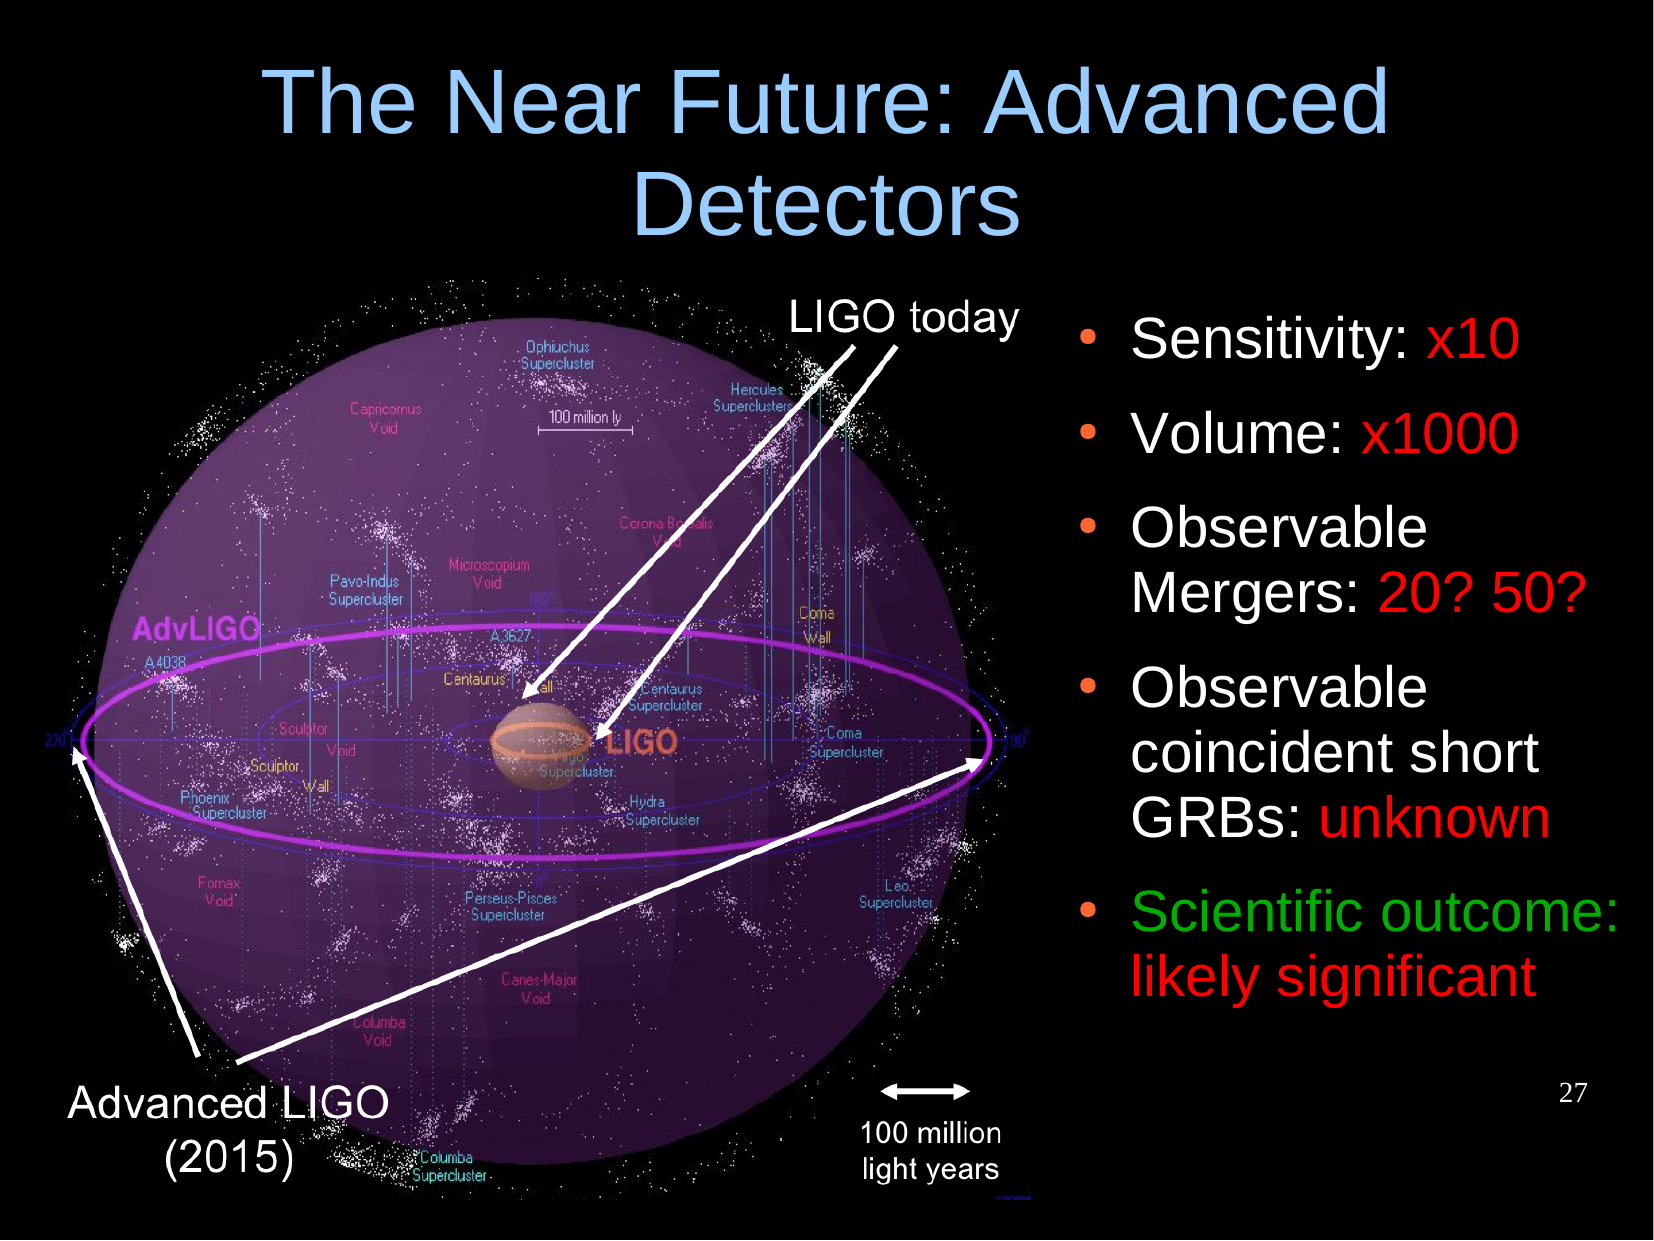

# The Near Future: Advanced Detectors
Sensitivity: x10
Volume: x1000
Observable Mergers: 20? 50?
Observable coincident short GRBs: unknown
Scientific outcome: likely significant
27